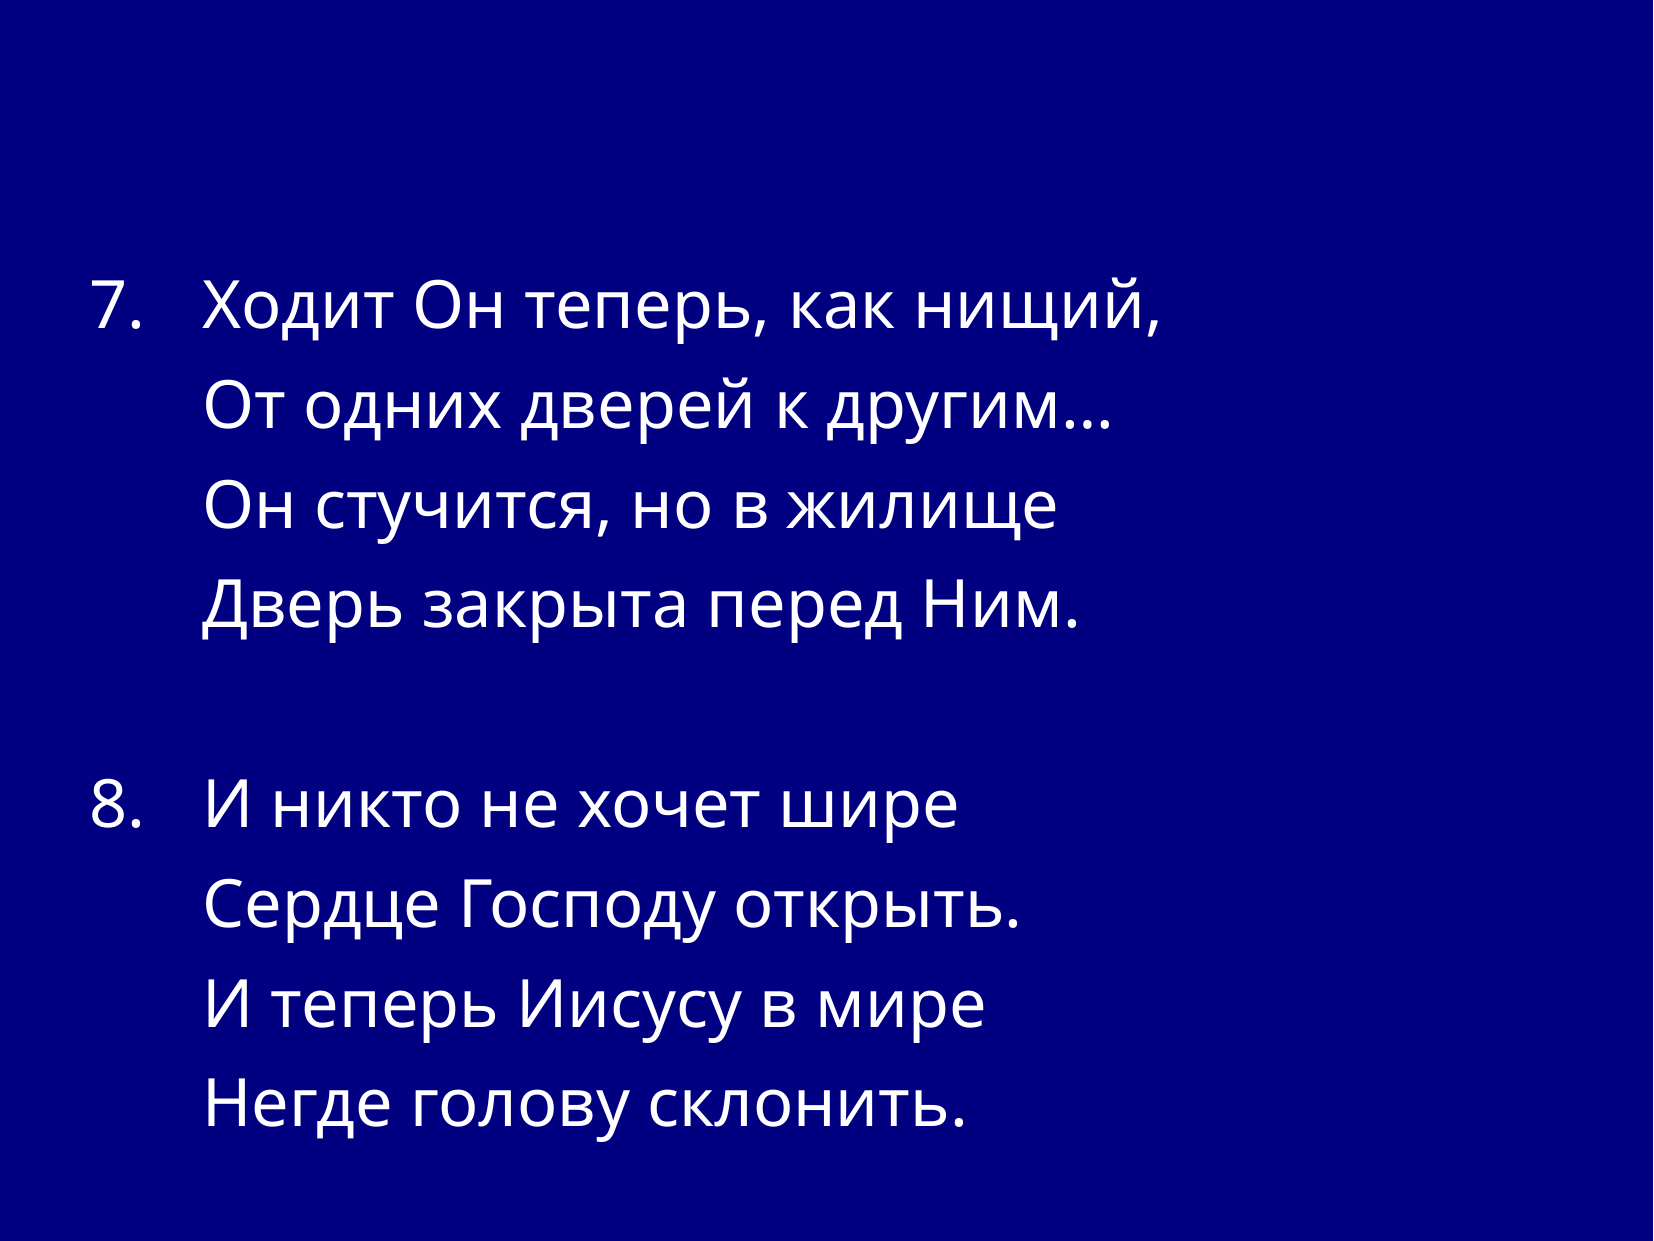

7.	Ходит Он теперь, как нищий,
	От одних дверей к другим…
	Он стучится, но в жилище
	Дверь закрыта перед Ним.
8.	И никто не хочет шире
	Сердце Господу открыть.
	И теперь Иисусу в мире
	Негде голову склонить.